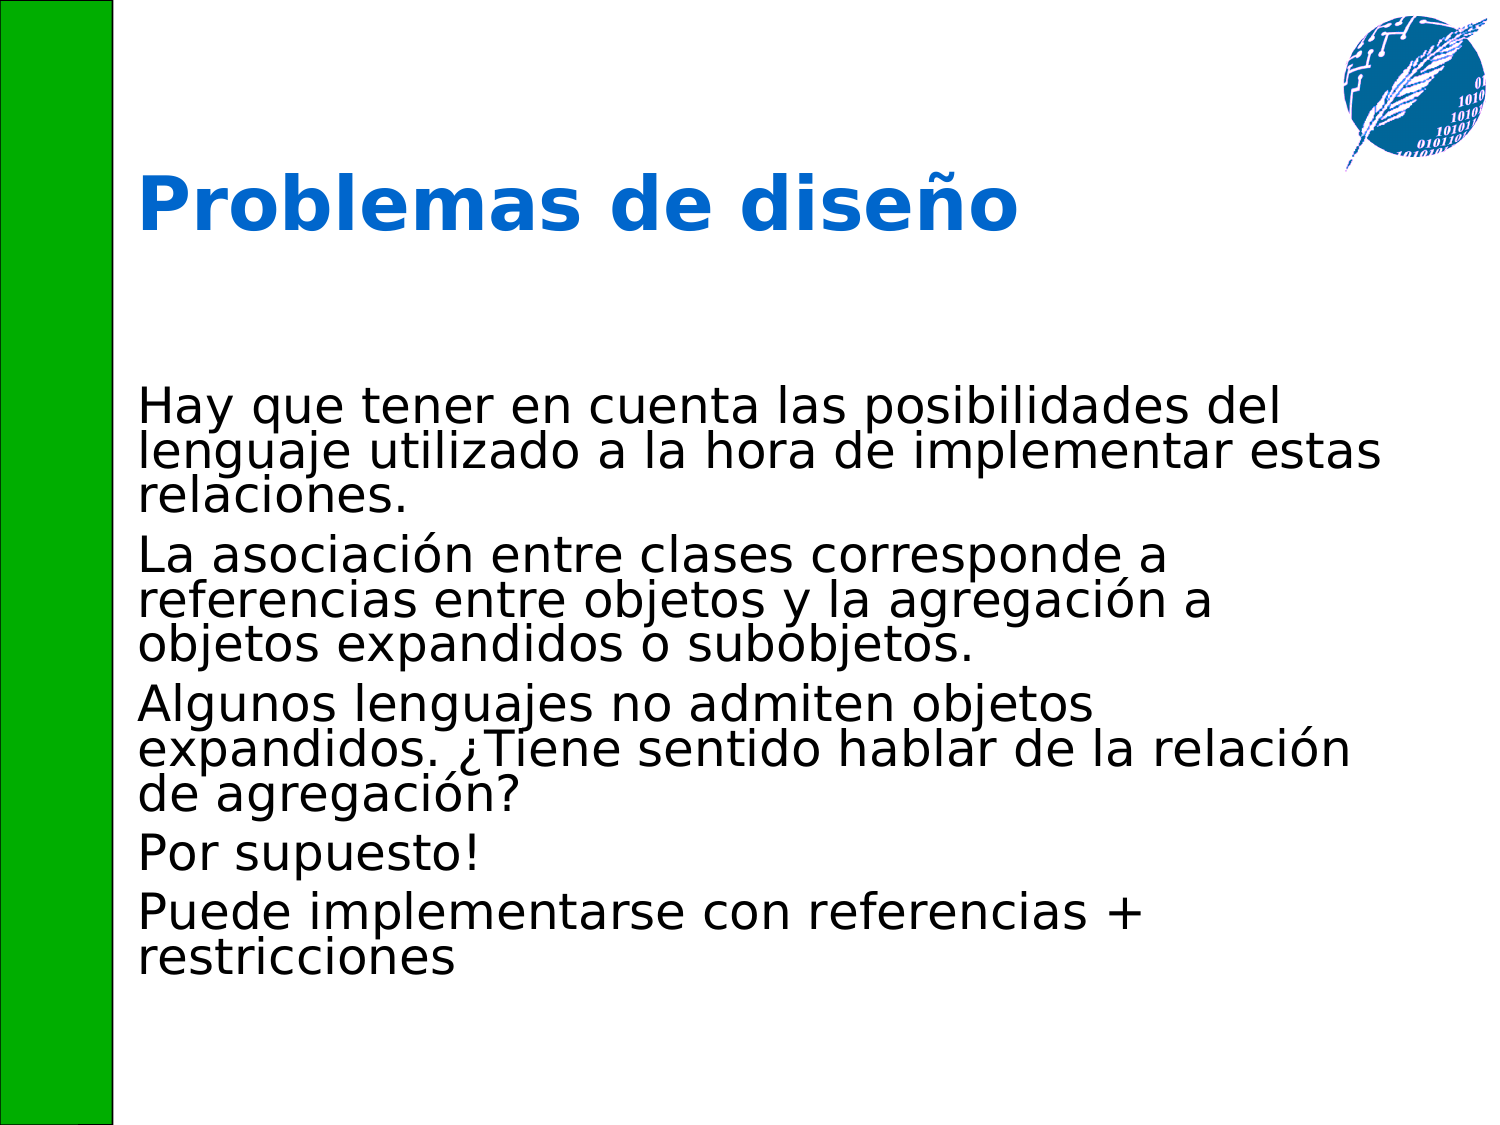

# Problemas de diseño
Hay que tener en cuenta las posibilidades del lenguaje utilizado a la hora de implementar estas relaciones.
La asociación entre clases corresponde a referencias entre objetos y la agregación a objetos expandidos o subobjetos.
Algunos lenguajes no admiten objetos expandidos. ¿Tiene sentido hablar de la relación de agregación?
Por supuesto!
Puede implementarse con referencias + restricciones